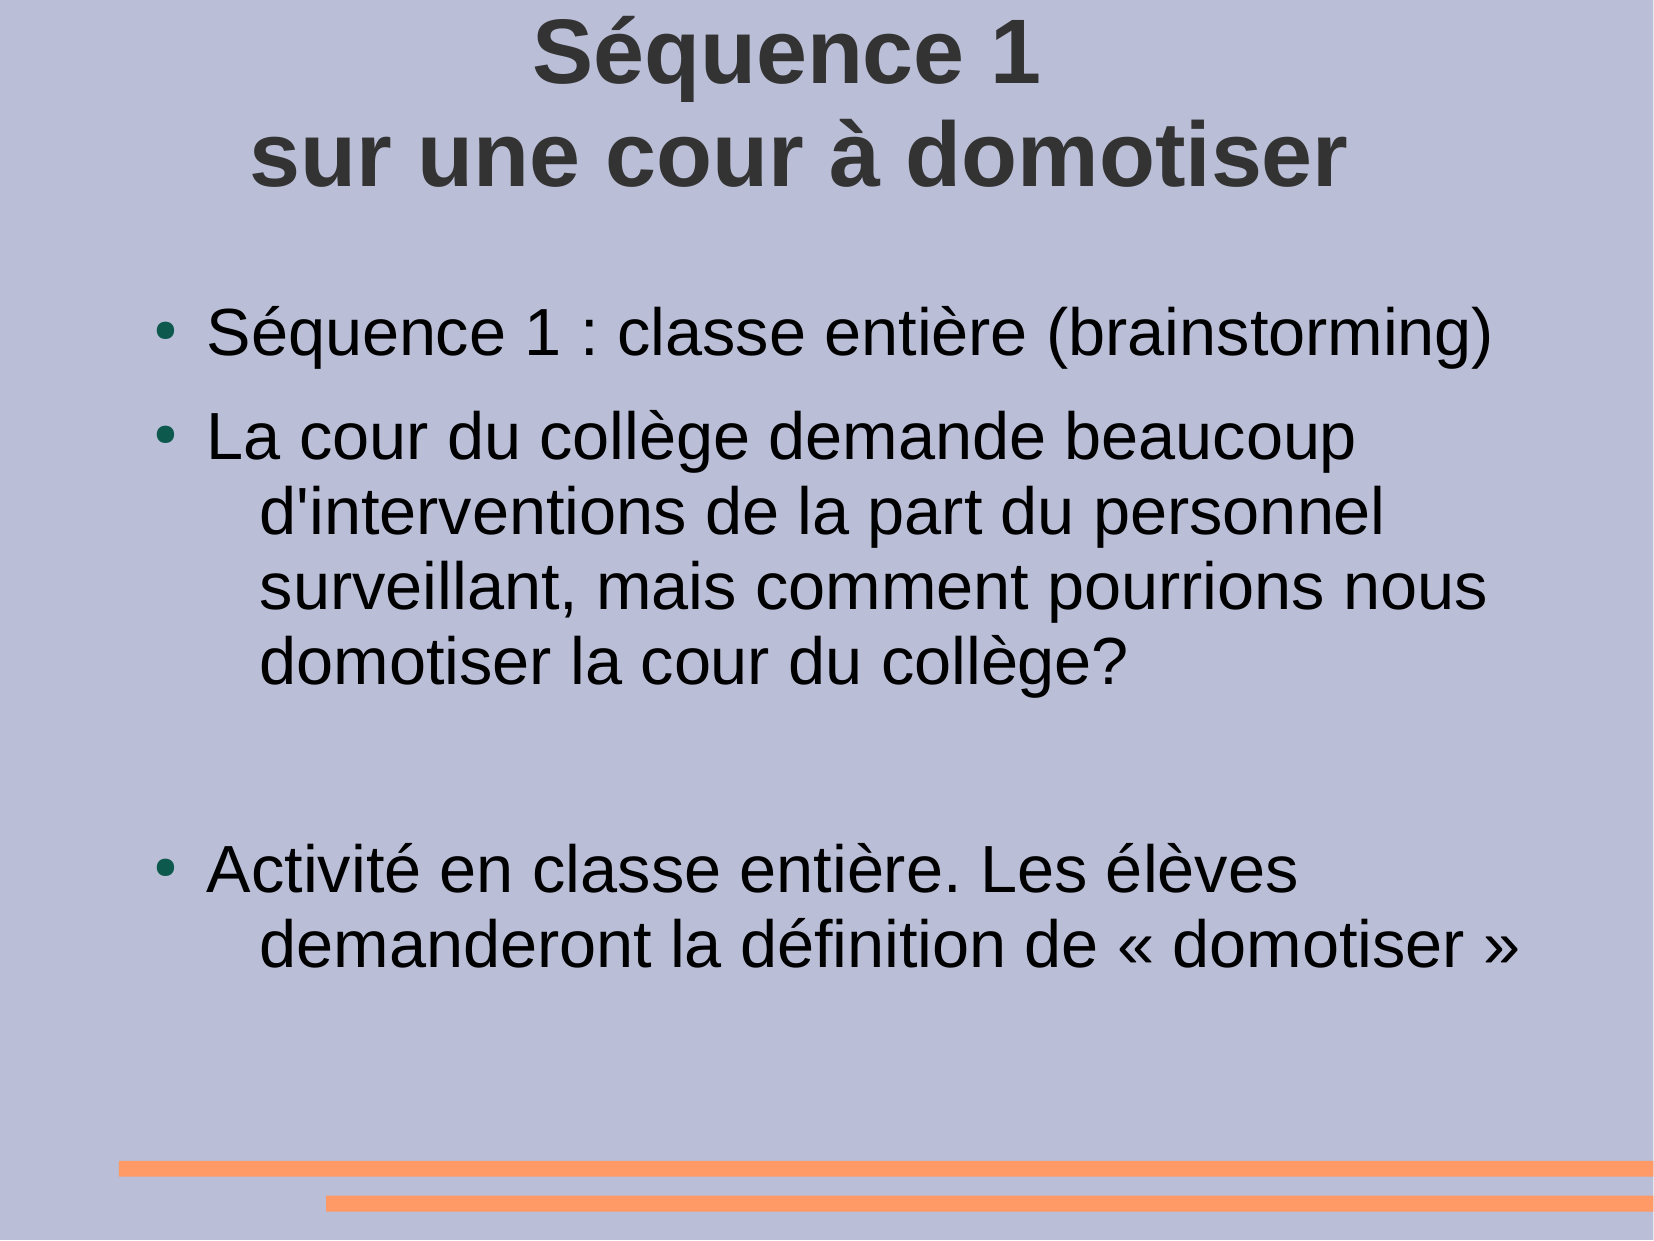

# Séquence 1 sur une cour à domotiser
Séquence 1 : classe entière (brainstorming)
La cour du collège demande beaucoup d'interventions de la part du personnel surveillant, mais comment pourrions nous domotiser la cour du collège?
Activité en classe entière. Les élèves demanderont la définition de « domotiser »